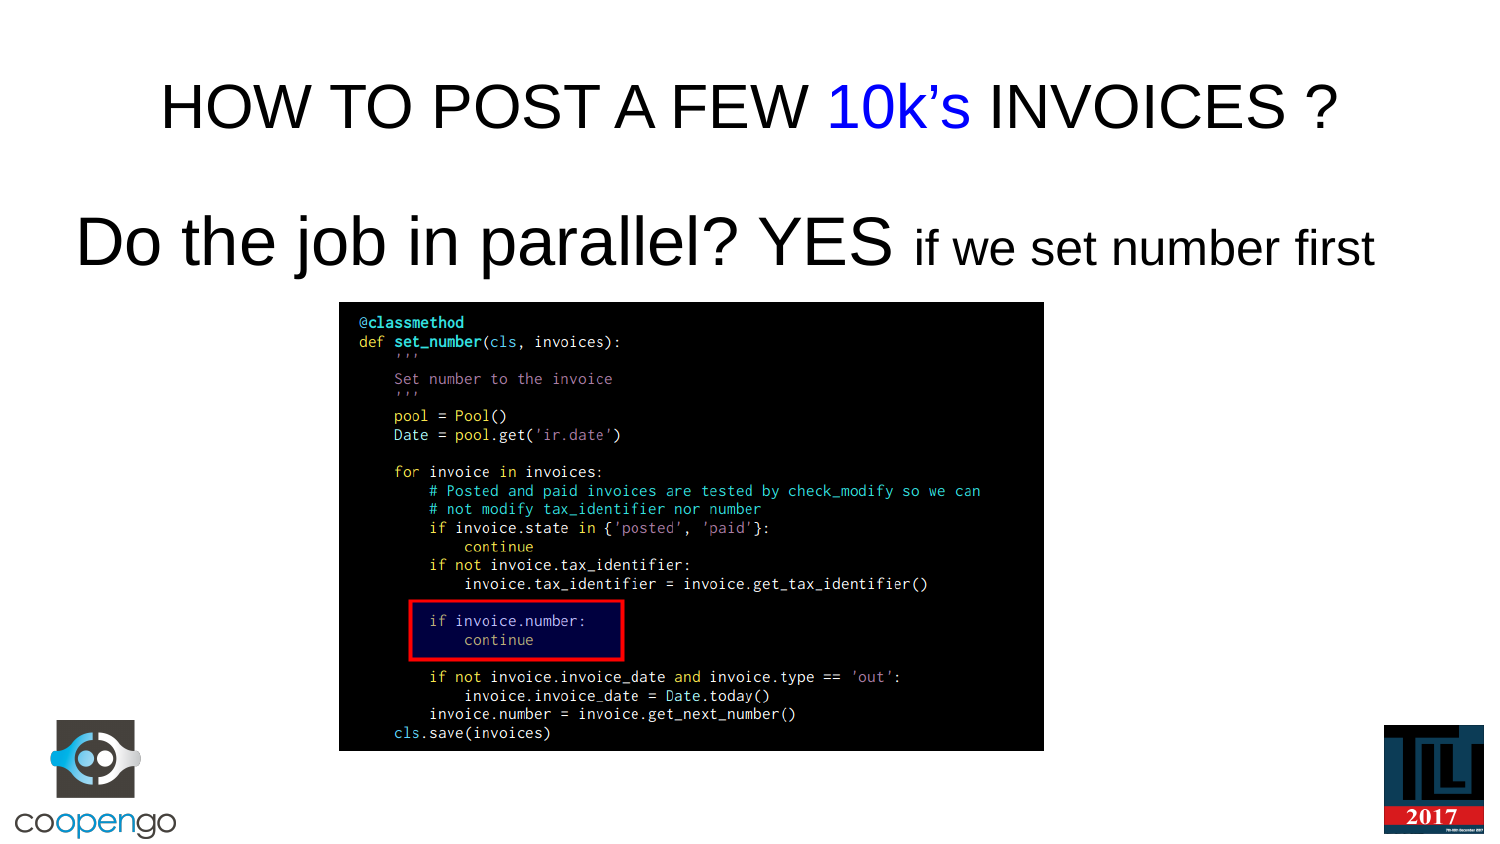

HOW TO POST A FEW 10k’s INVOICES ?
Do the job in parallel? YES if we set number first